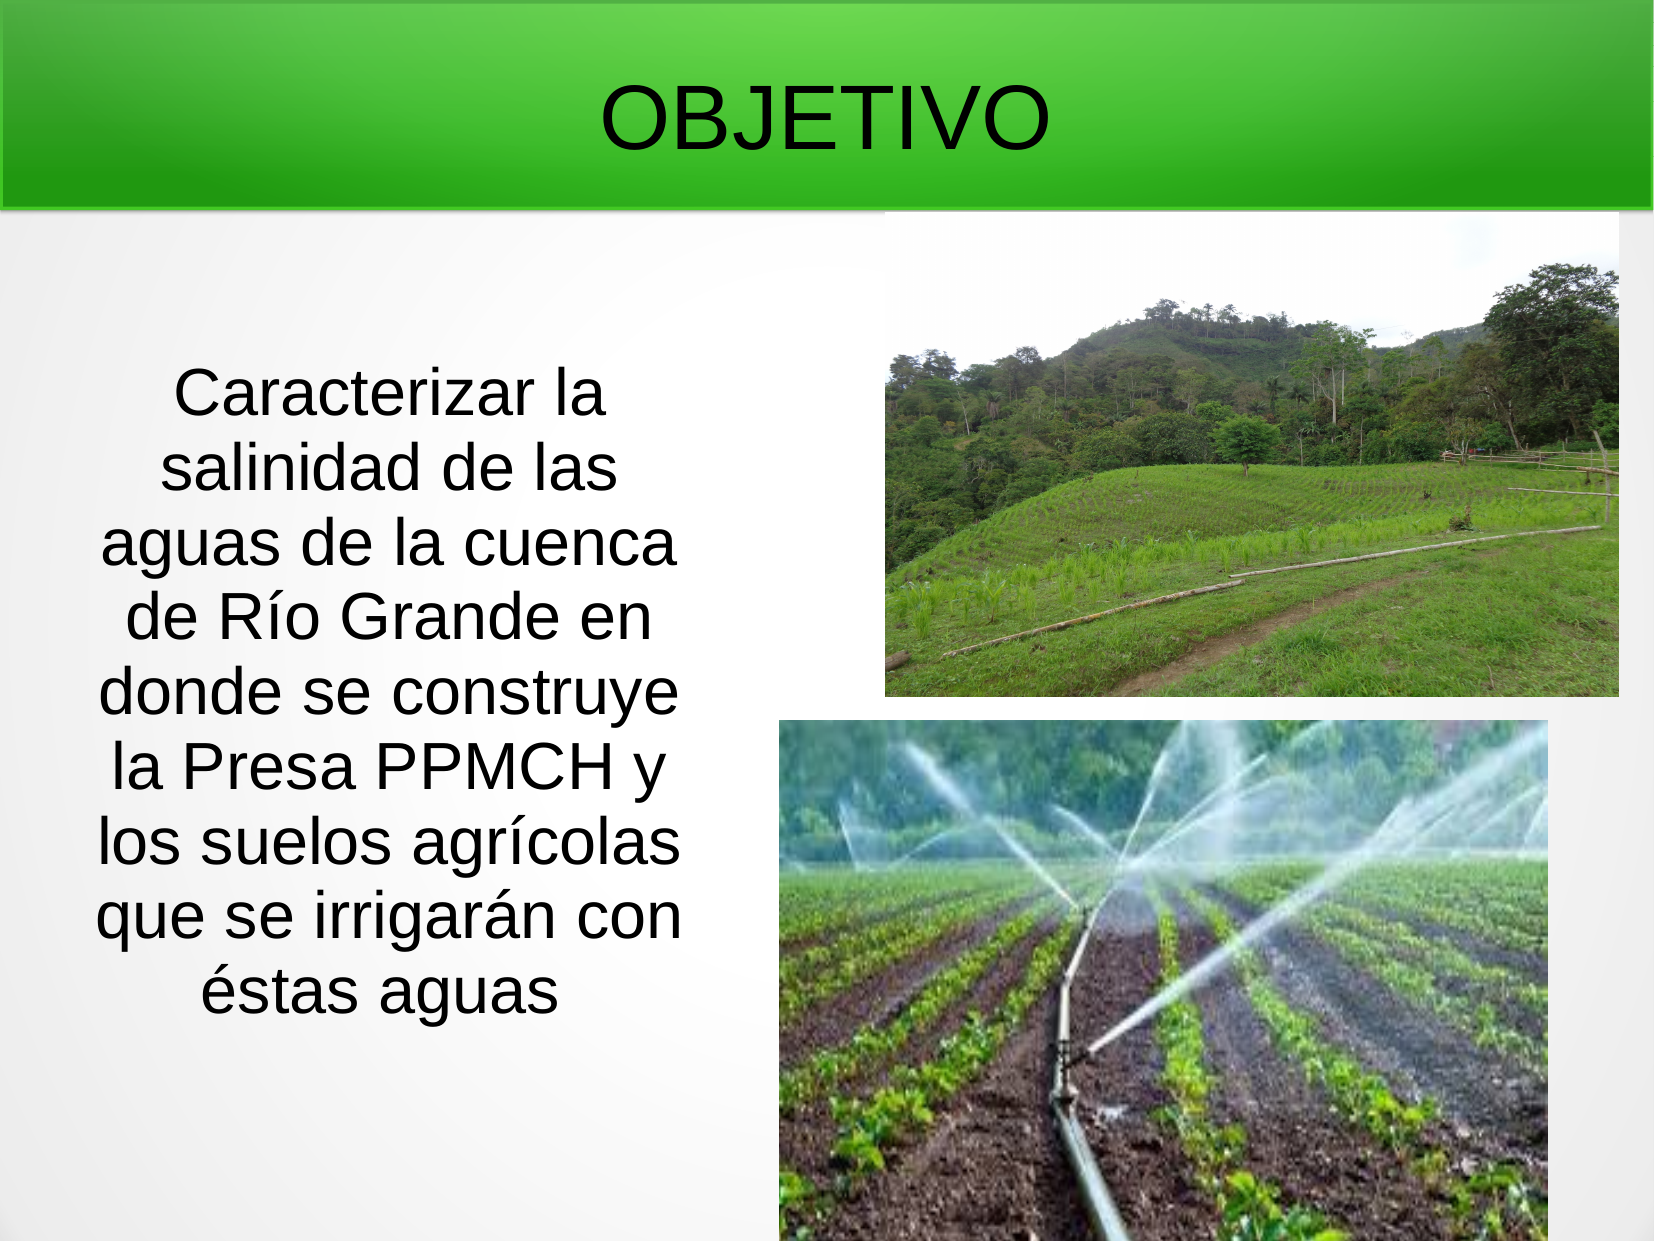

# OBJETIVO
Caracterizar la salinidad de las aguas de la cuenca de Río Grande en donde se construye la Presa PPMCH y los suelos agrícolas que se irrigarán con éstas aguas